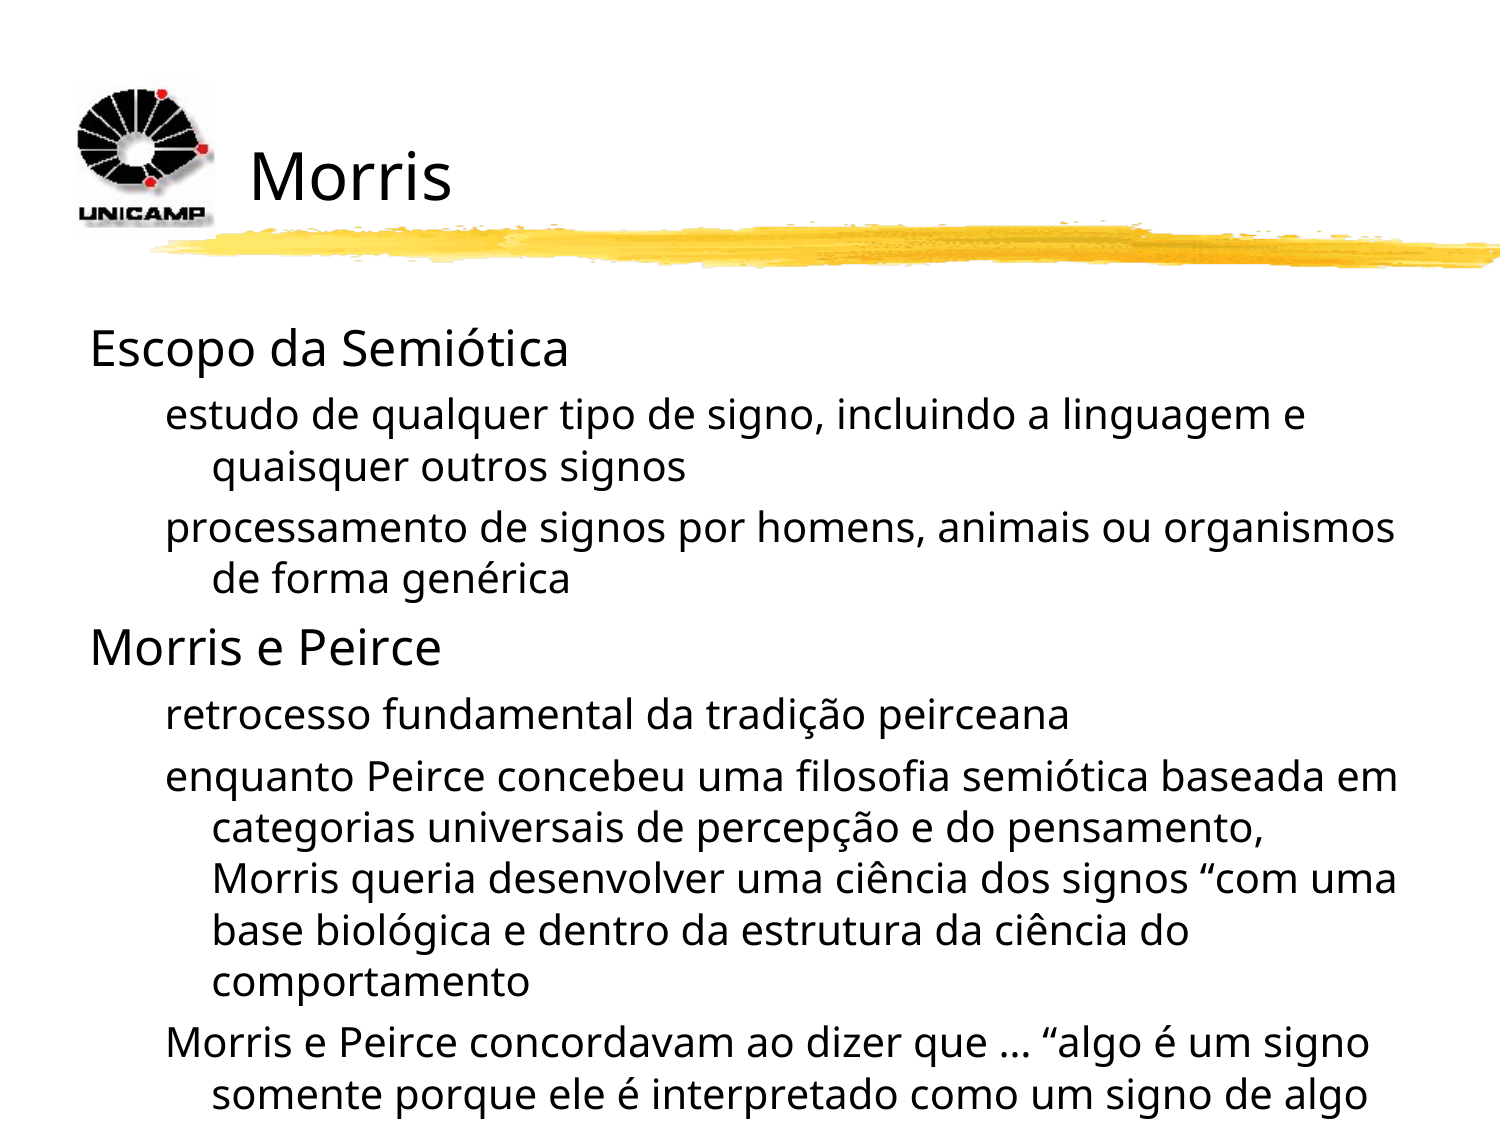

# Morris
Escopo da Semiótica
estudo de qualquer tipo de signo, incluindo a linguagem e quaisquer outros signos
processamento de signos por homens, animais ou organismos de forma genérica
Morris e Peirce
retrocesso fundamental da tradição peirceana
enquanto Peirce concebeu uma filosofia semiótica baseada em categorias universais de percepção e do pensamento, Morris queria desenvolver uma ciência dos signos “com uma base biológica e dentro da estrutura da ciência do comportamento
Morris e Peirce concordavam ao dizer que … “algo é um signo somente porque ele é interpretado como um signo de algo por algum intérprete